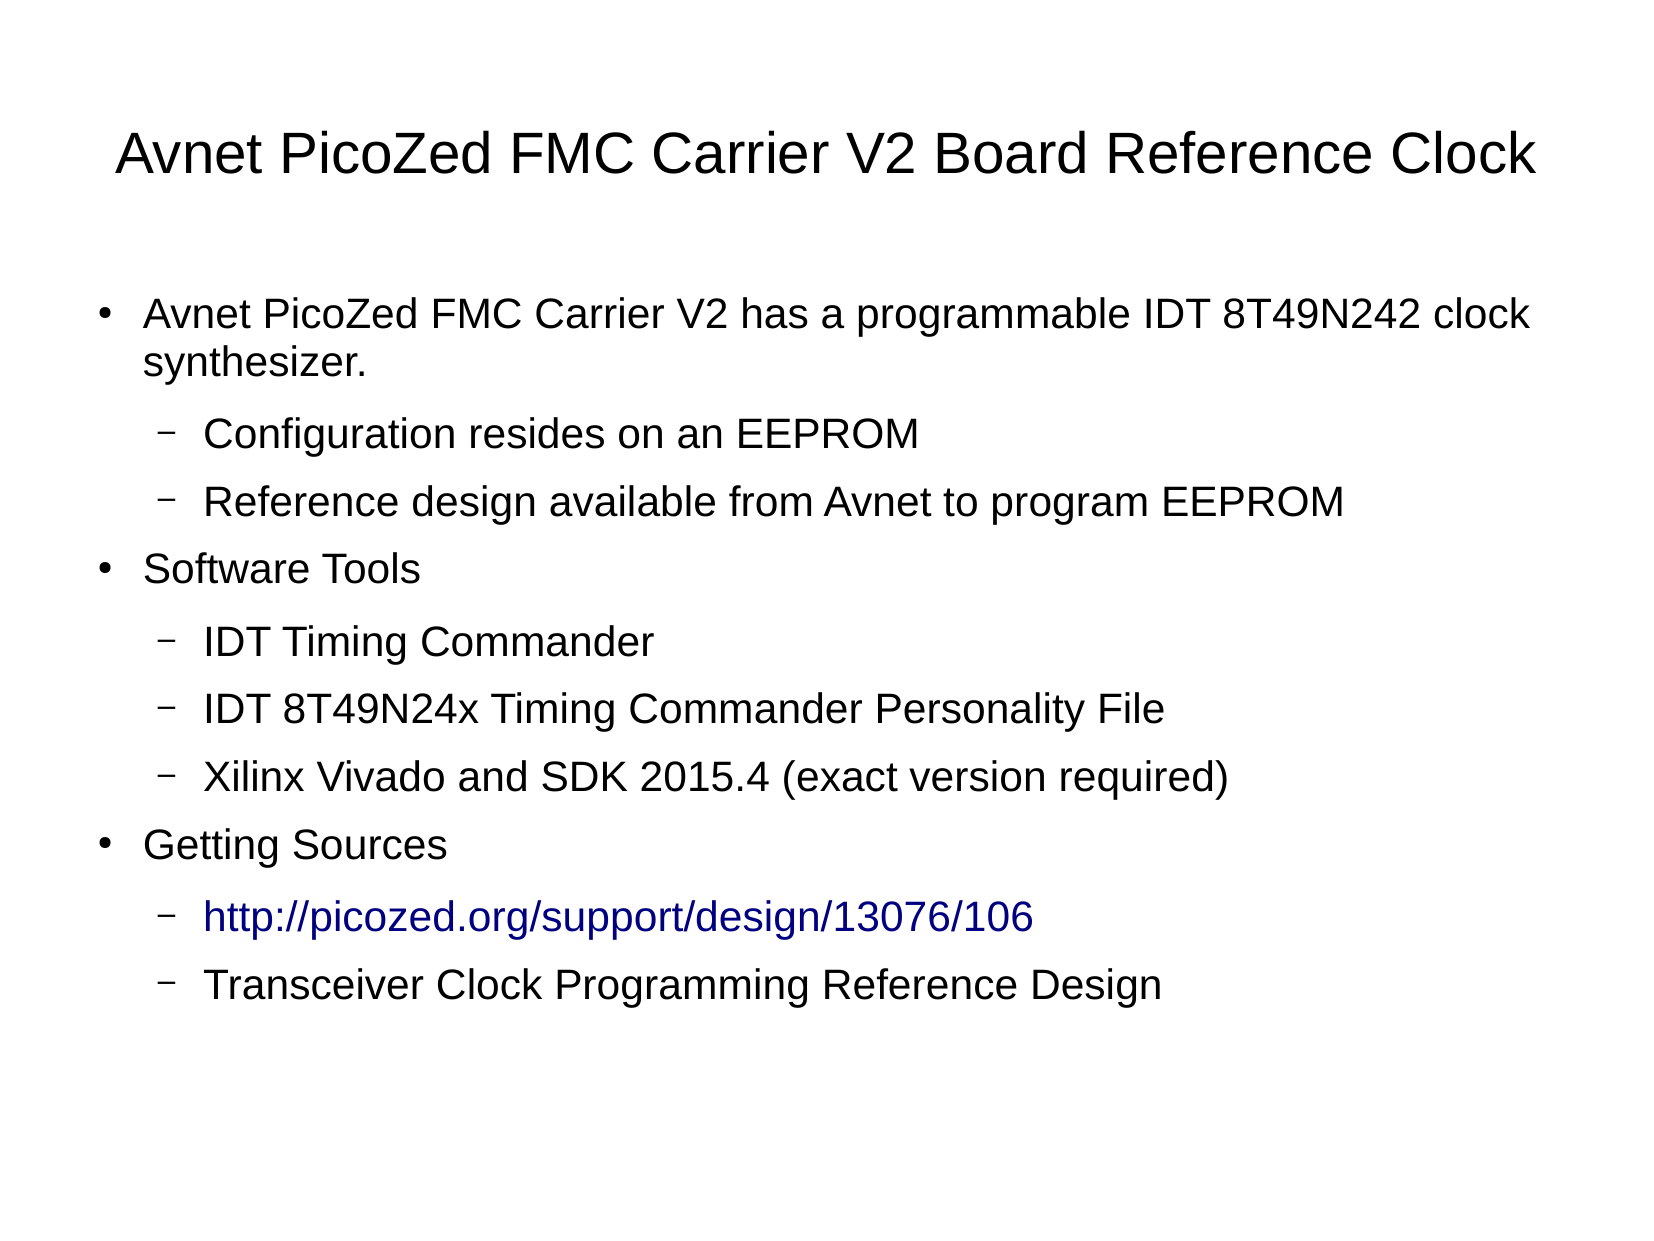

# Avnet PicoZed FMC Carrier V2 Board Reference Clock
Avnet PicoZed FMC Carrier V2 has a programmable IDT 8T49N242 clock synthesizer.
Configuration resides on an EEPROM
Reference design available from Avnet to program EEPROM
Software Tools
IDT Timing Commander
IDT 8T49N24x Timing Commander Personality File
Xilinx Vivado and SDK 2015.4 (exact version required)
Getting Sources
http://picozed.org/support/design/13076/106
Transceiver Clock Programming Reference Design